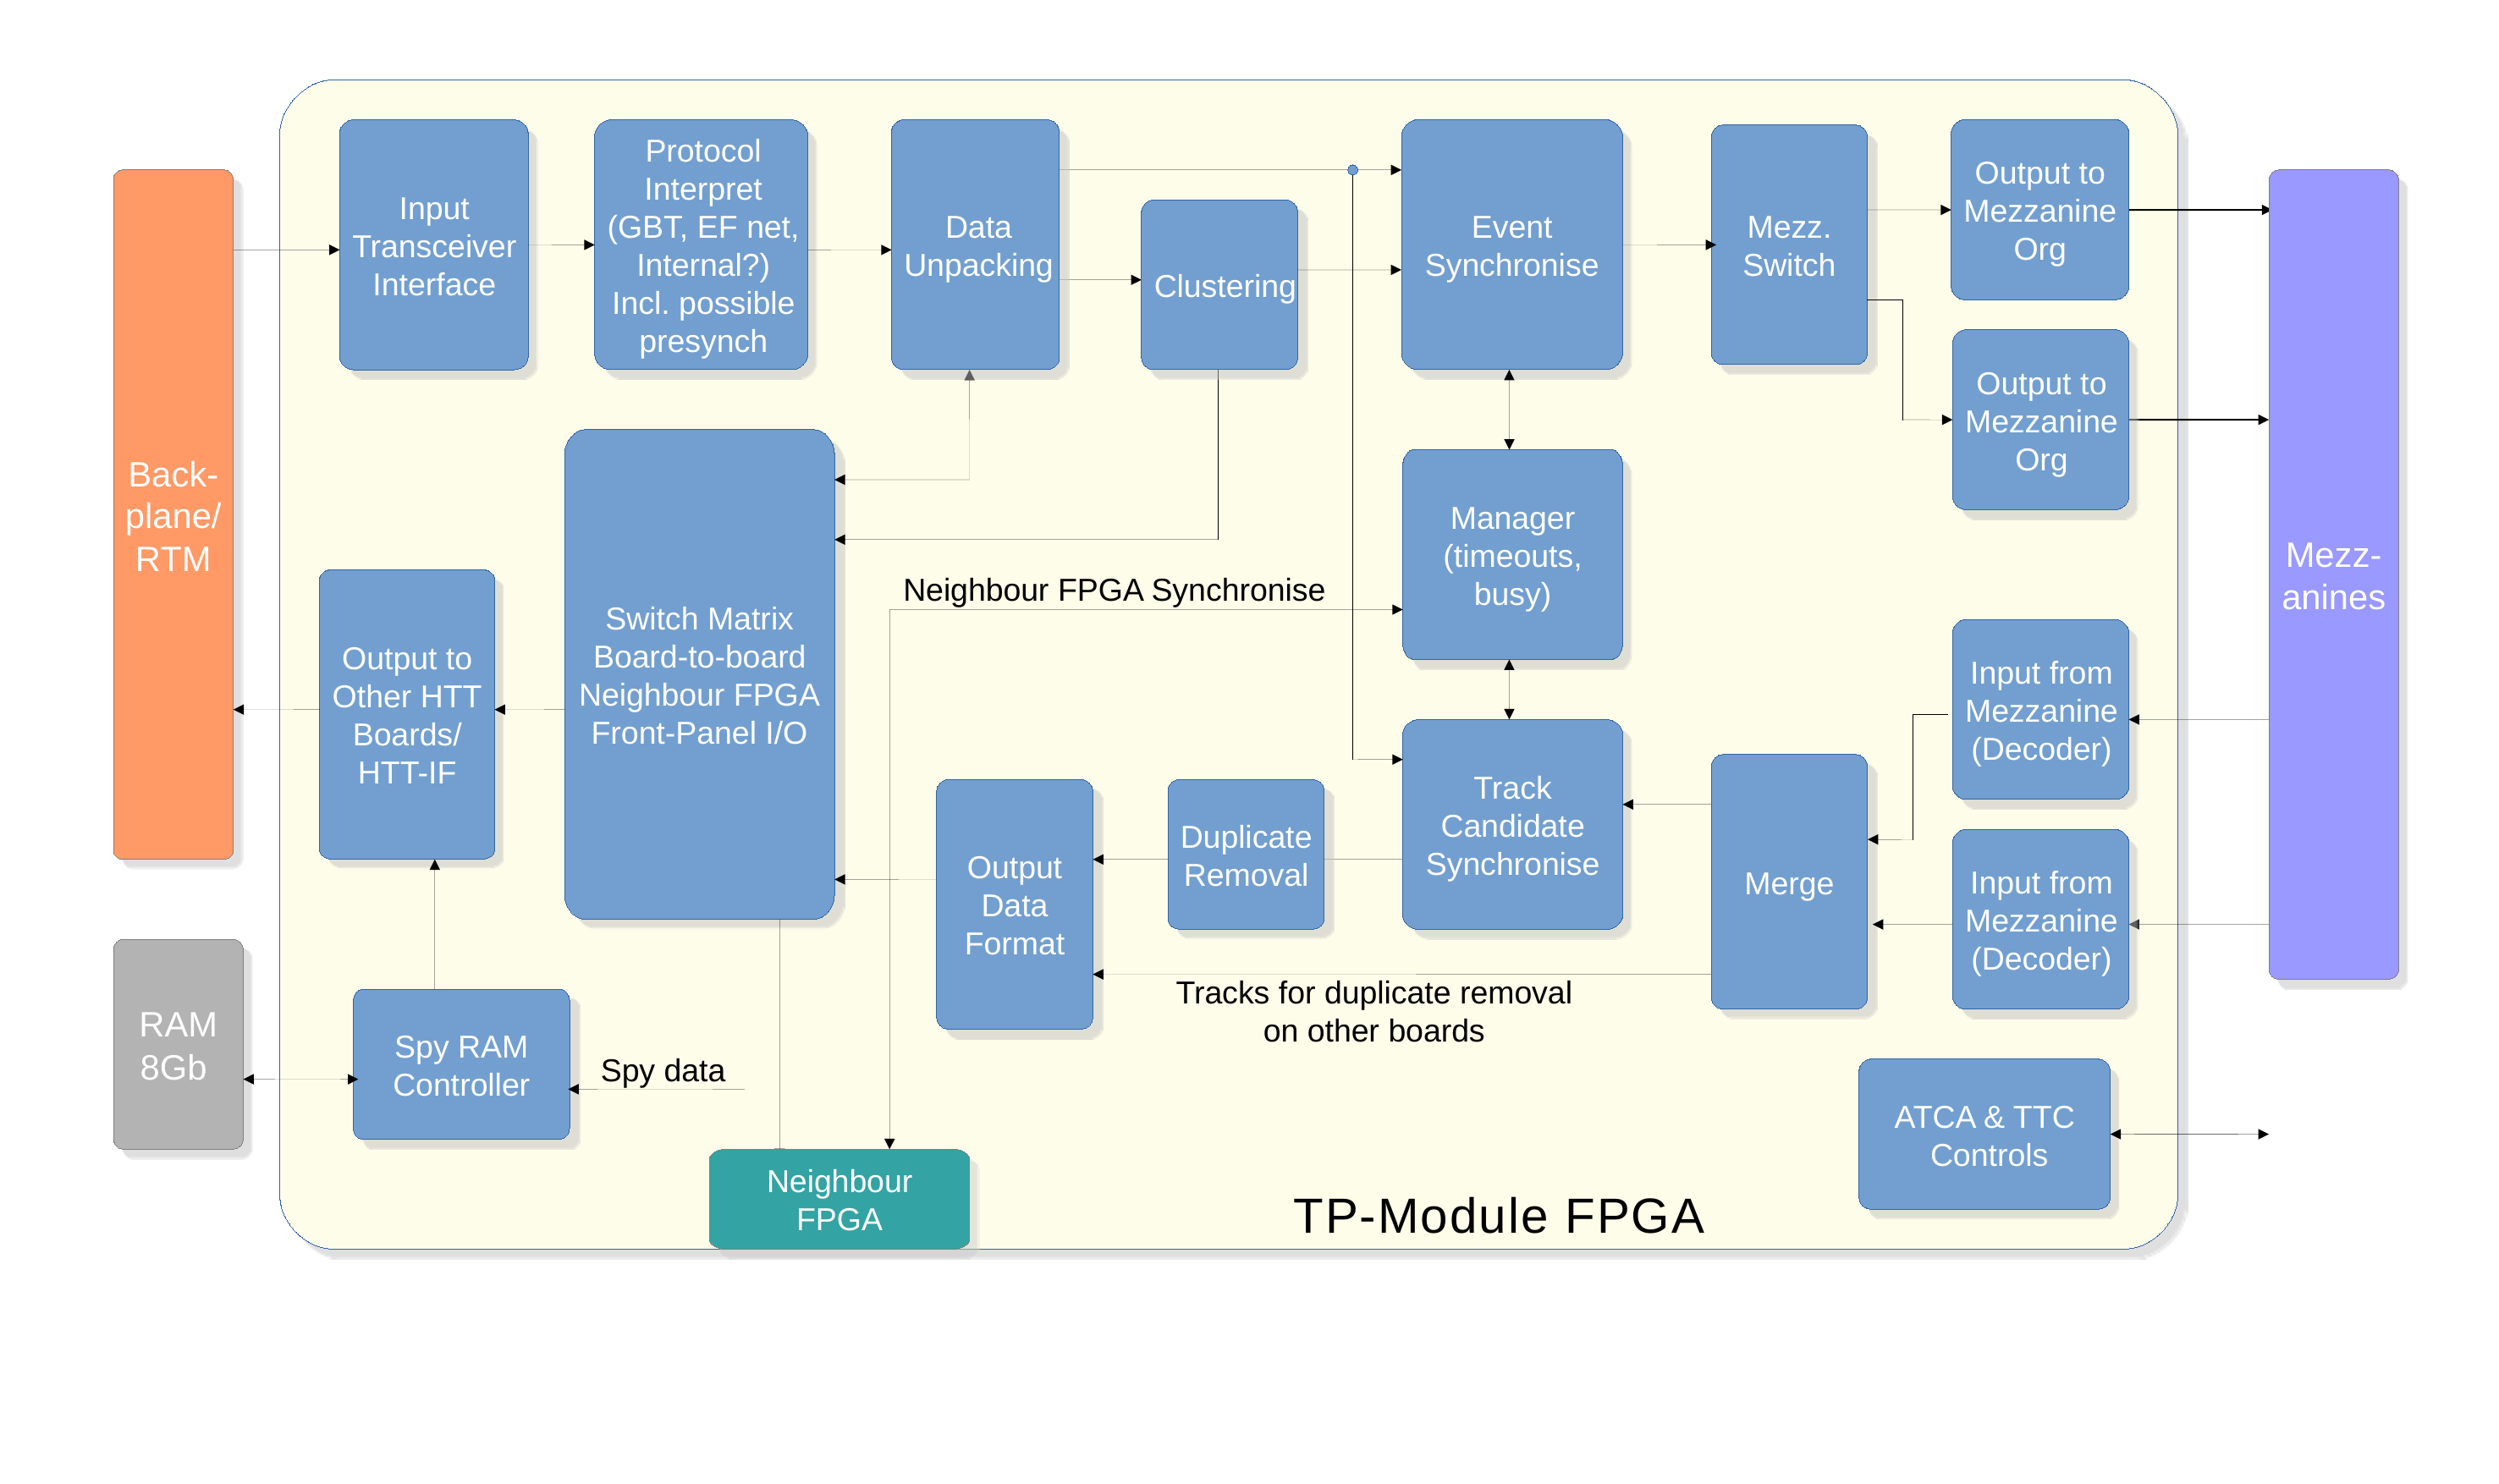

TP-Module FPGA
Data
Unpacking
Event
Synchronise
Output to
Mezzanine
Org
Input
Transceiver
Interface
Protocol
Interpret
(GBT, EF net,
Internal?)
Incl. possible
presynch
Mezz.
Switch
Back-
plane/
RTM
Mezz-
anines
Clustering
Output to
Mezzanine
Org
Switch Matrix
Board-to-board
Neighbour FPGA
Front-Panel I/O
Manager
(timeouts,
busy)
Output to
Other HTT
Boards/
HTT-IF
Neighbour FPGA Synchronise
Input from
Mezzanine
(Decoder)
Track
Candidate
Synchronise
Merge
Output
Data
Format
Duplicate
Removal
Input from
Mezzanine
(Decoder)
RAM
8Gb
Tracks for duplicate removal
on other boards
Spy RAM
Controller
Spy data
ATCA & TTC
 Controls
Neighbour
FPGA